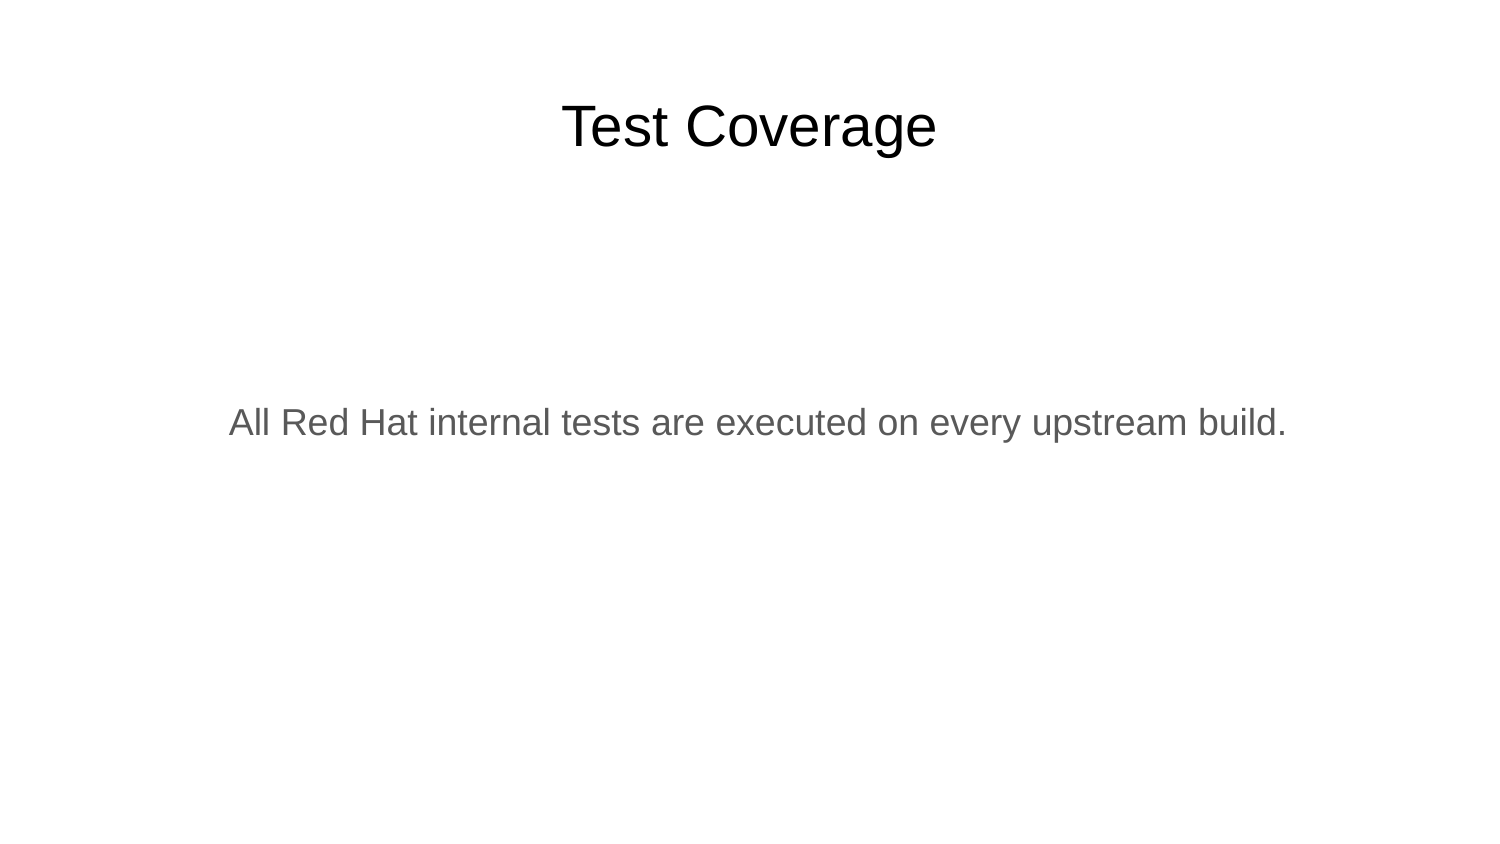

# Test Coverage
All Red Hat internal tests are executed on every upstream build.